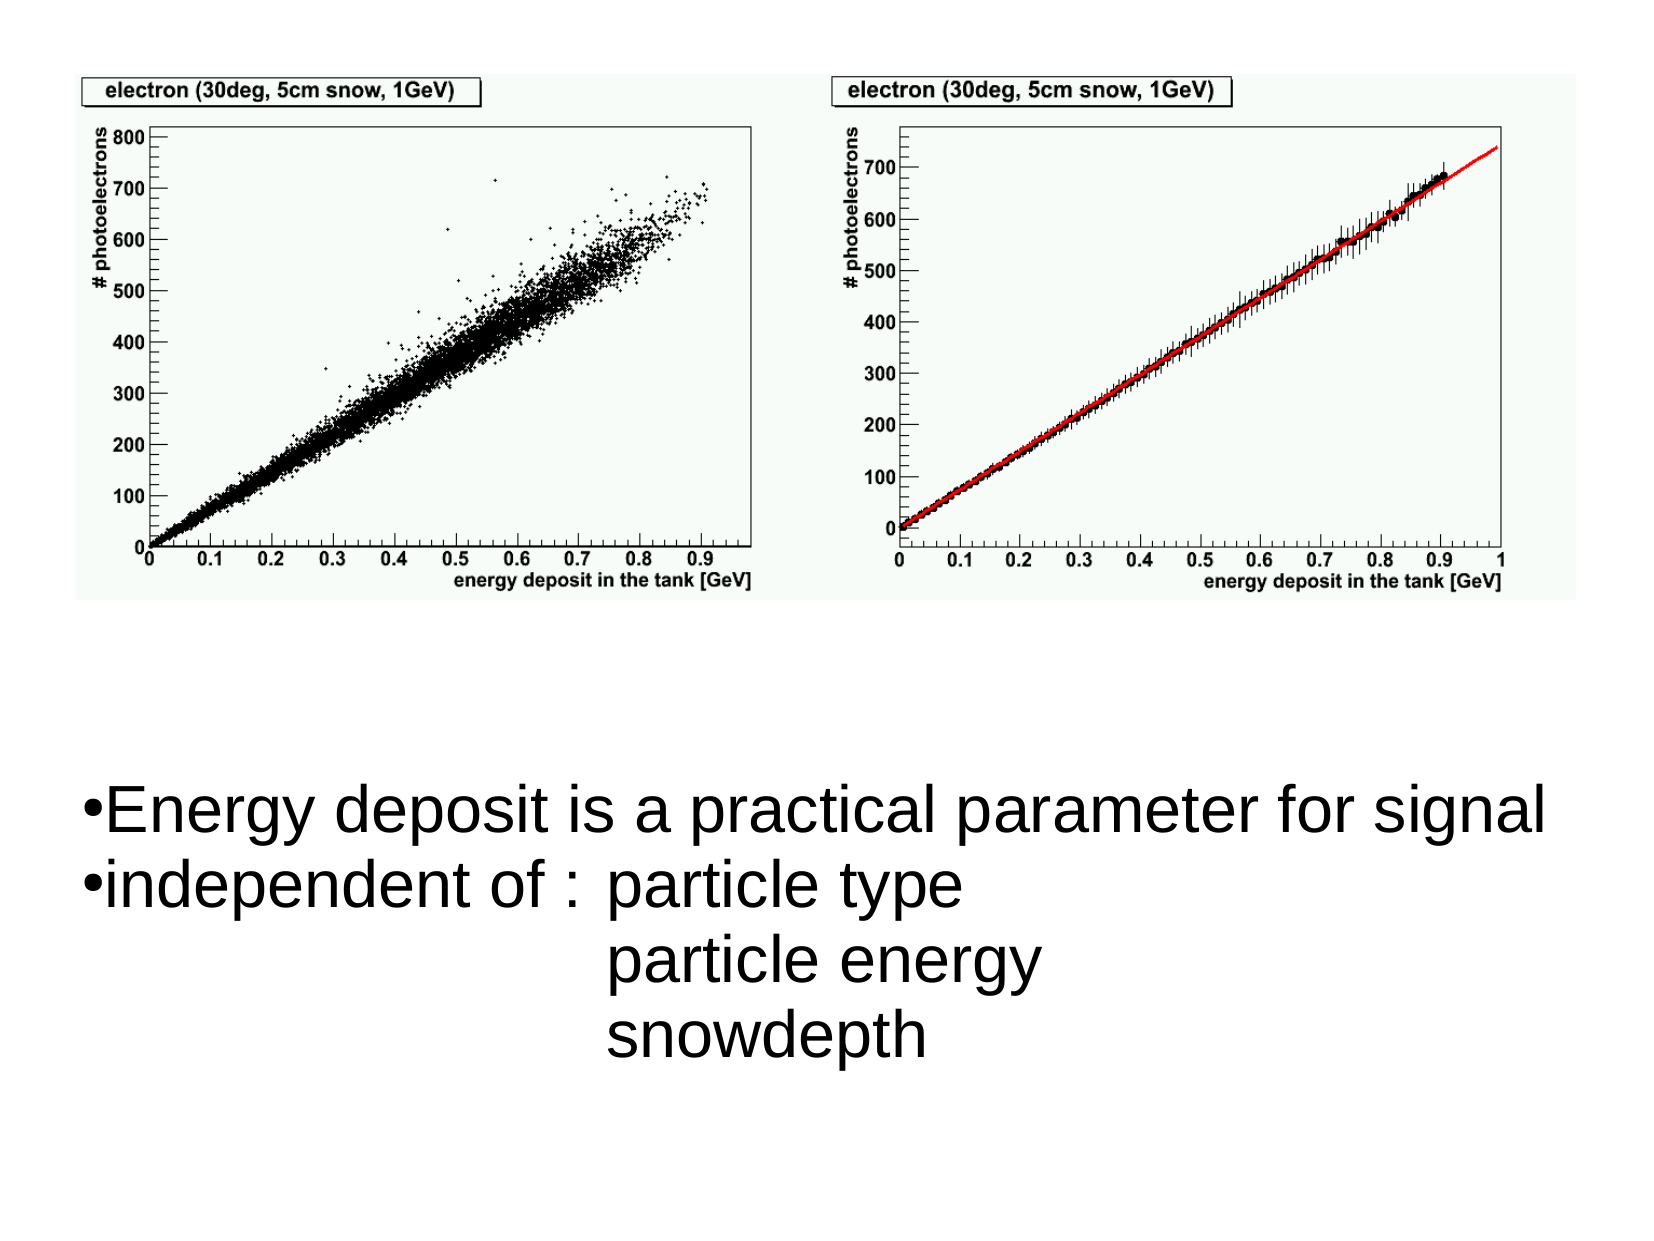

Energy deposit is a practical parameter for signal
independent of :	particle type
							particle energy
							snowdepth